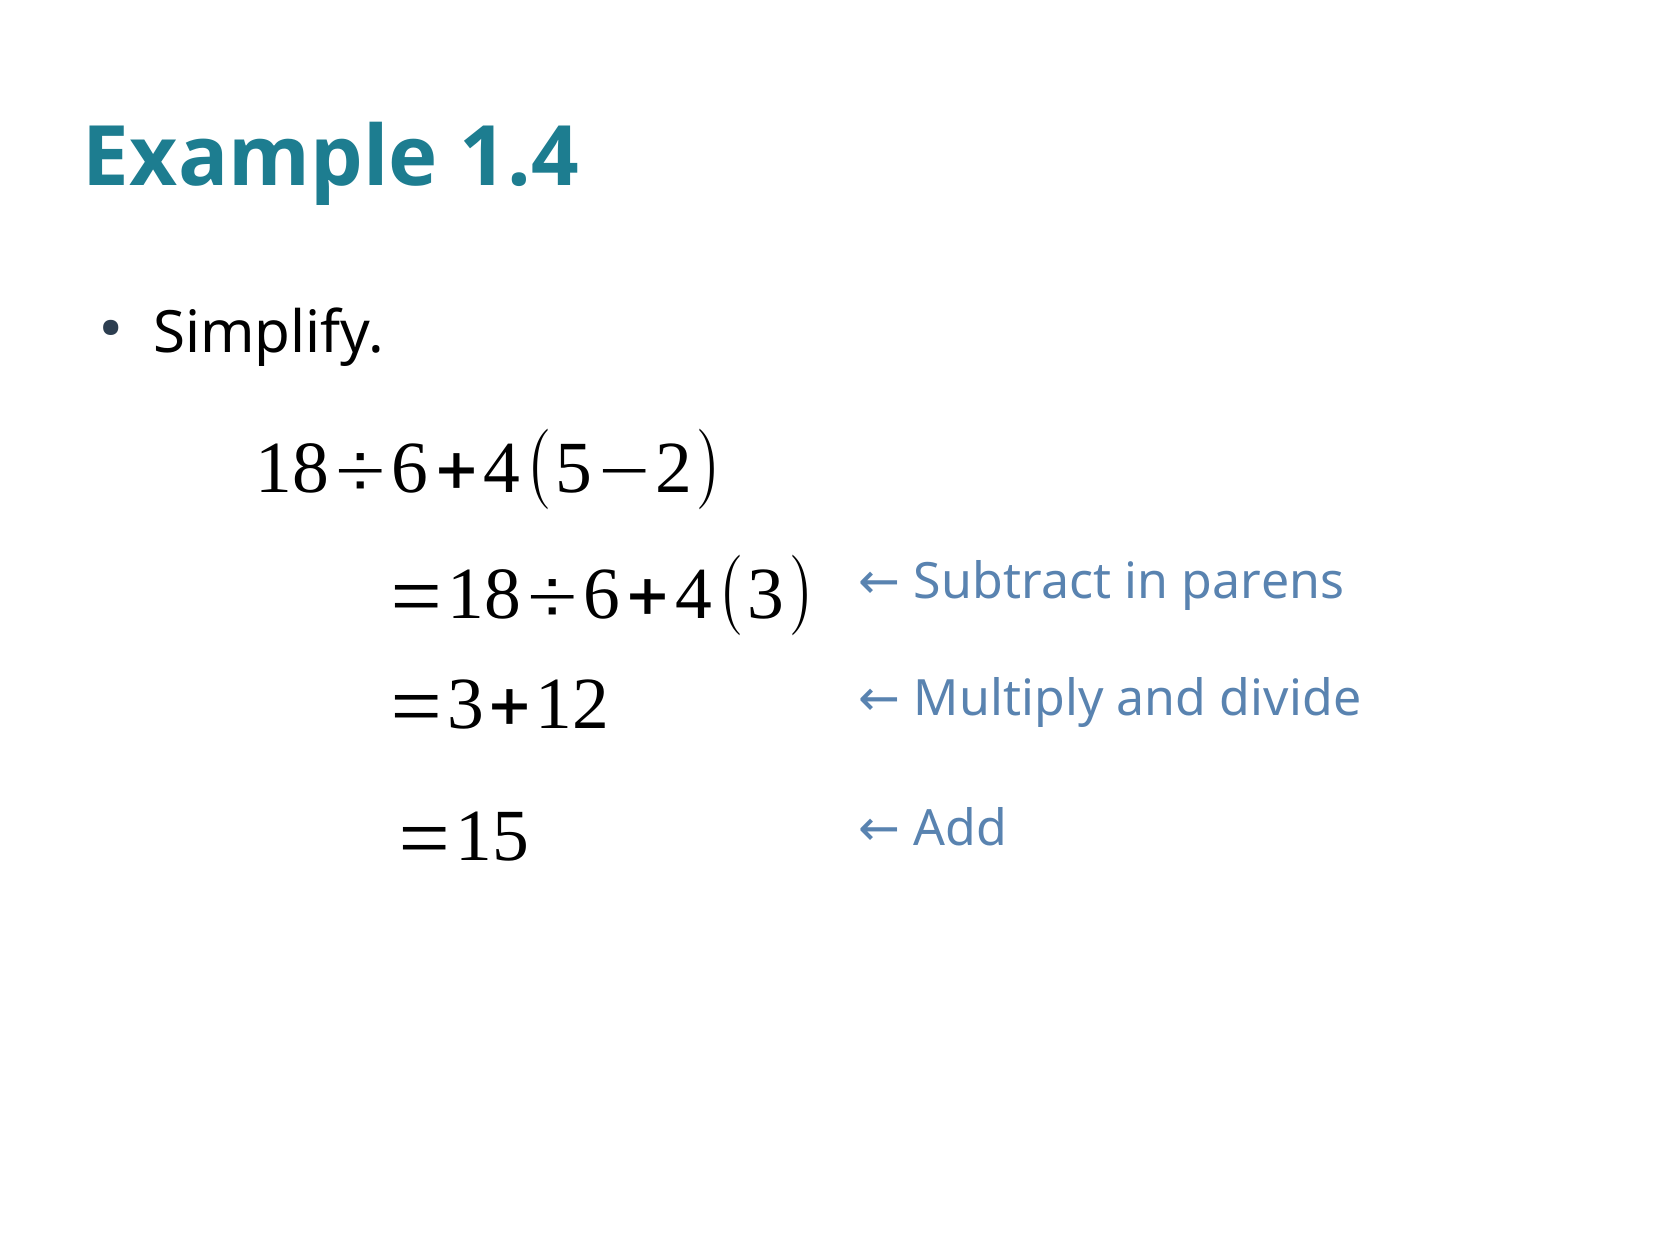

# Example 1.4
Simplify.
← Subtract in parens
← Multiply and divide
← Add